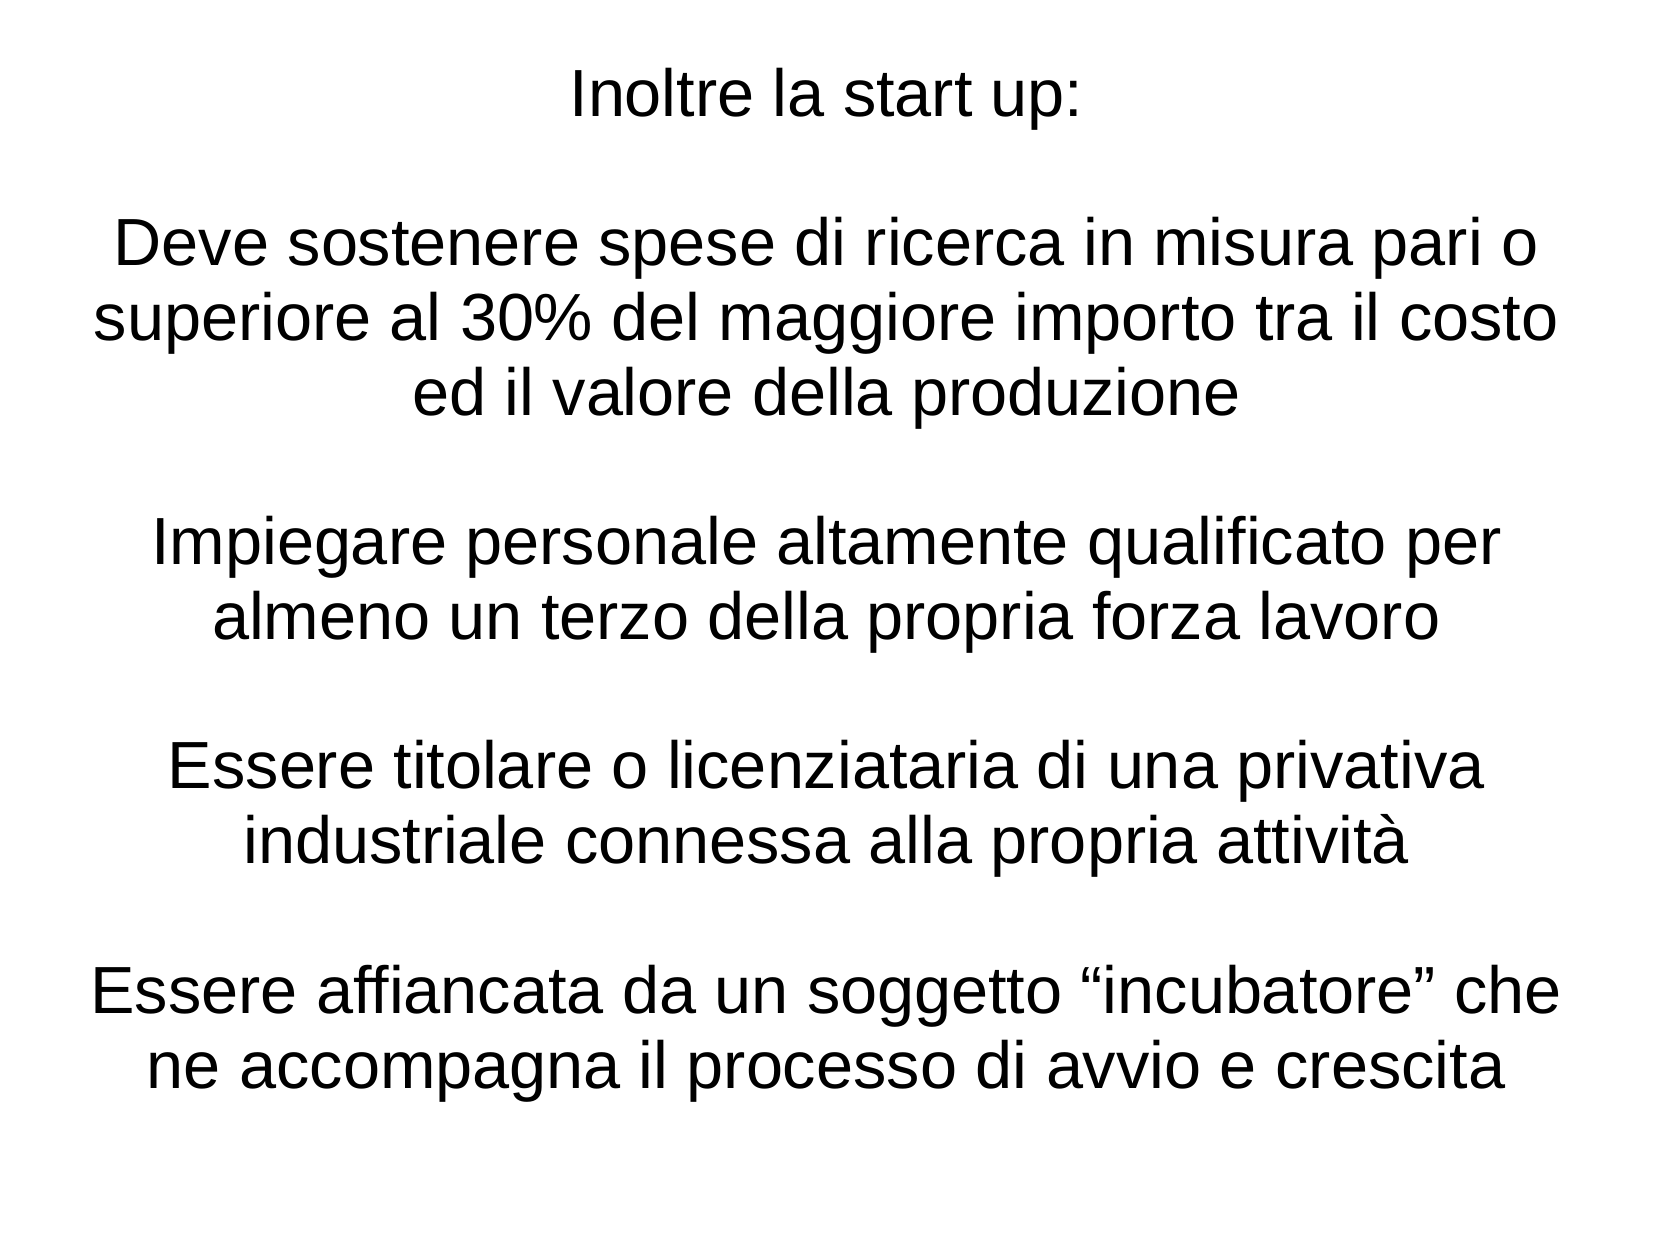

# Inoltre la start up:
Deve sostenere spese di ricerca in misura pari o superiore al 30% del maggiore importo tra il costo ed il valore della produzione
Impiegare personale altamente qualificato per almeno un terzo della propria forza lavoro
Essere titolare o licenziataria di una privativa industriale connessa alla propria attività
Essere affiancata da un soggetto “incubatore” che ne accompagna il processo di avvio e crescita